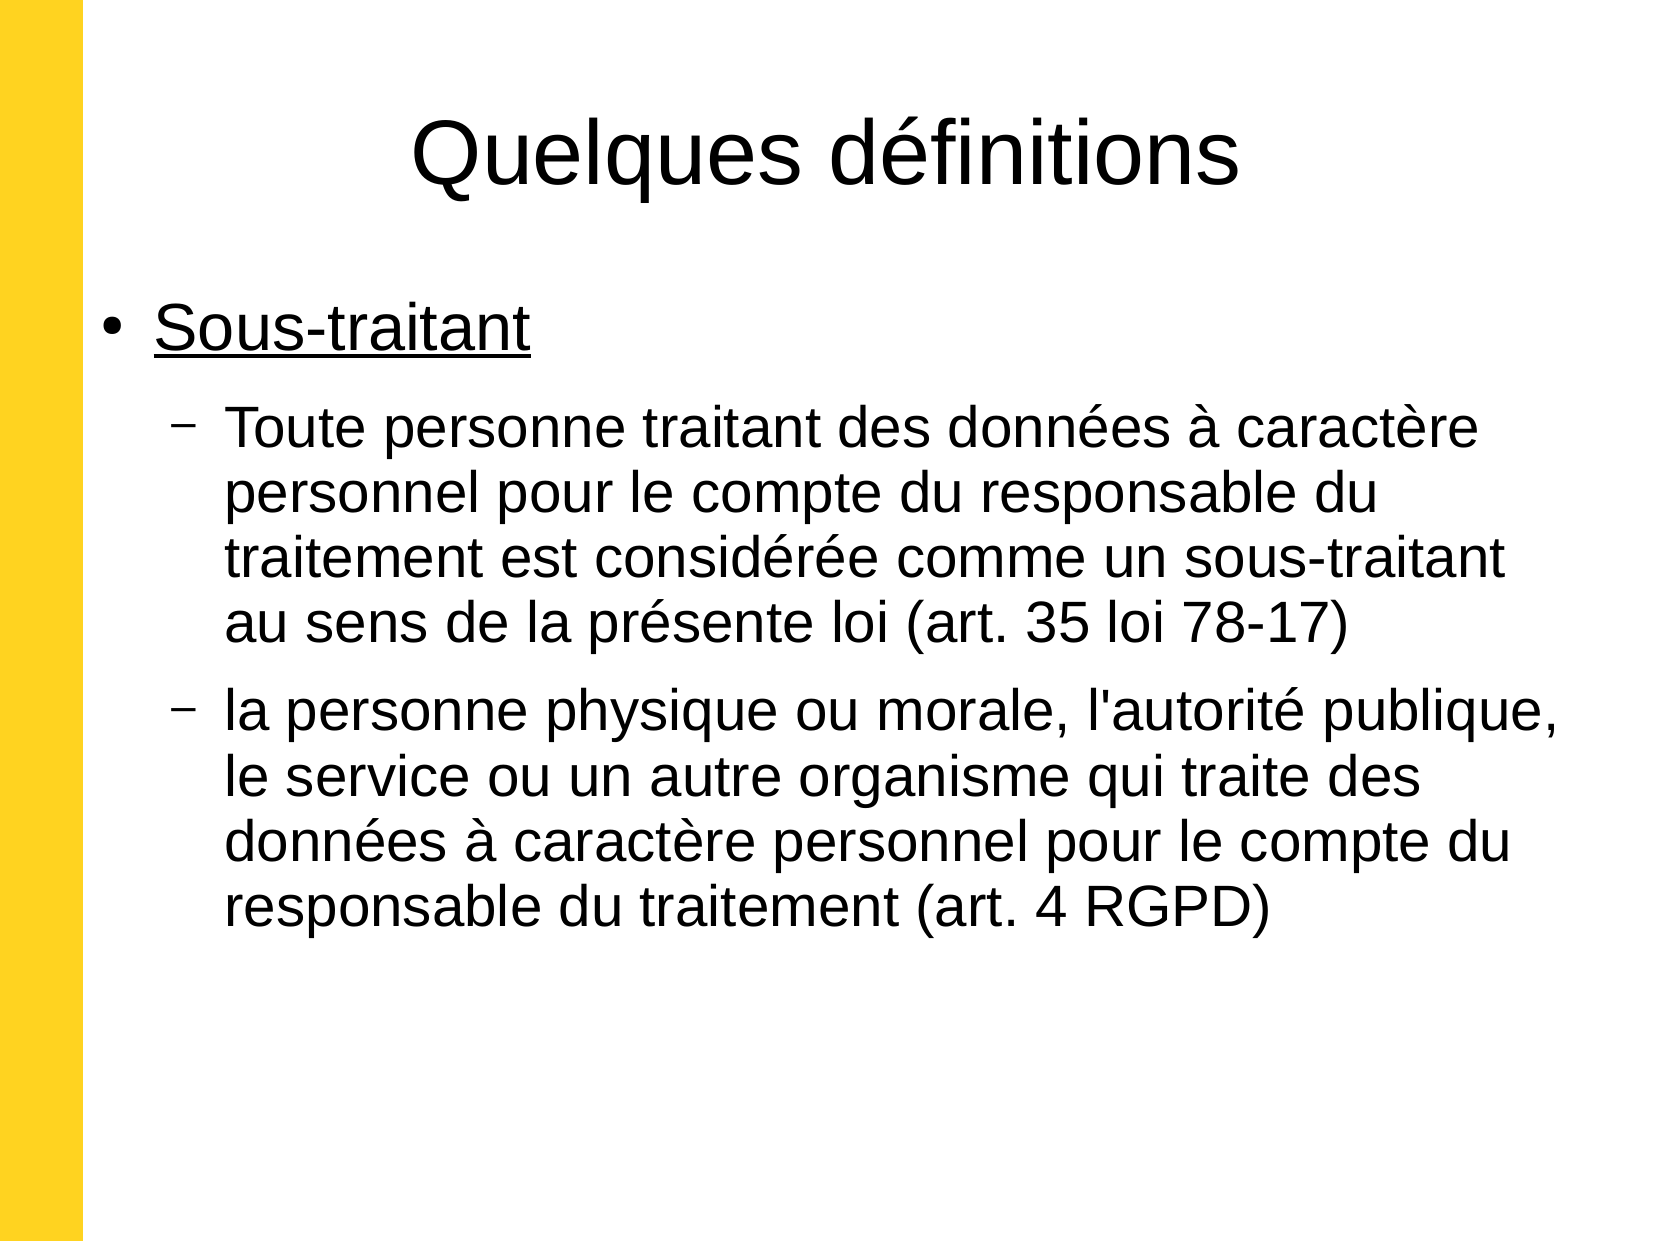

# Quelques définitions
Sous-traitant
Toute personne traitant des données à caractère personnel pour le compte du responsable du traitement est considérée comme un sous-traitant au sens de la présente loi (art. 35 loi 78-17)
la personne physique ou morale, l'autorité publique, le service ou un autre organisme qui traite des données à caractère personnel pour le compte du responsable du traitement (art. 4 RGPD)